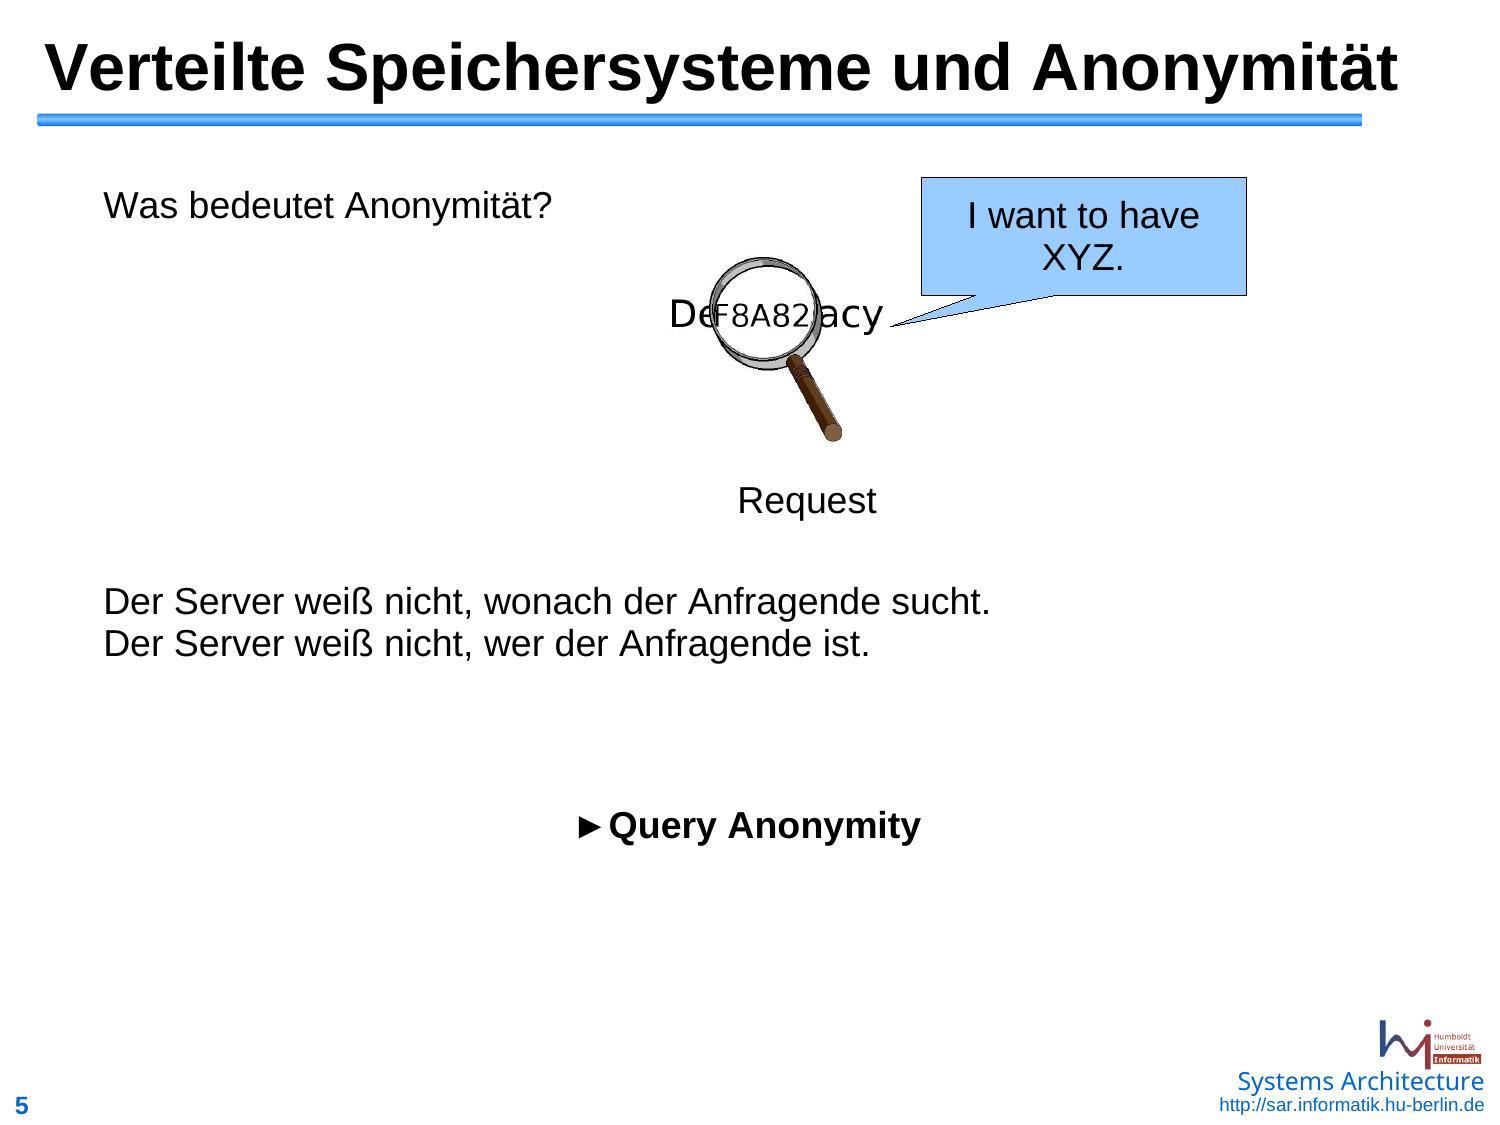

# Verteilte Speichersysteme und Anonymität
I want to have XYZ.
Was bedeutet Anonymität?
Request
Der Server weiß nicht, wonach der Anfragende sucht.
Der Server weiß nicht, wer der Anfragende ist.
►Query Anonymity